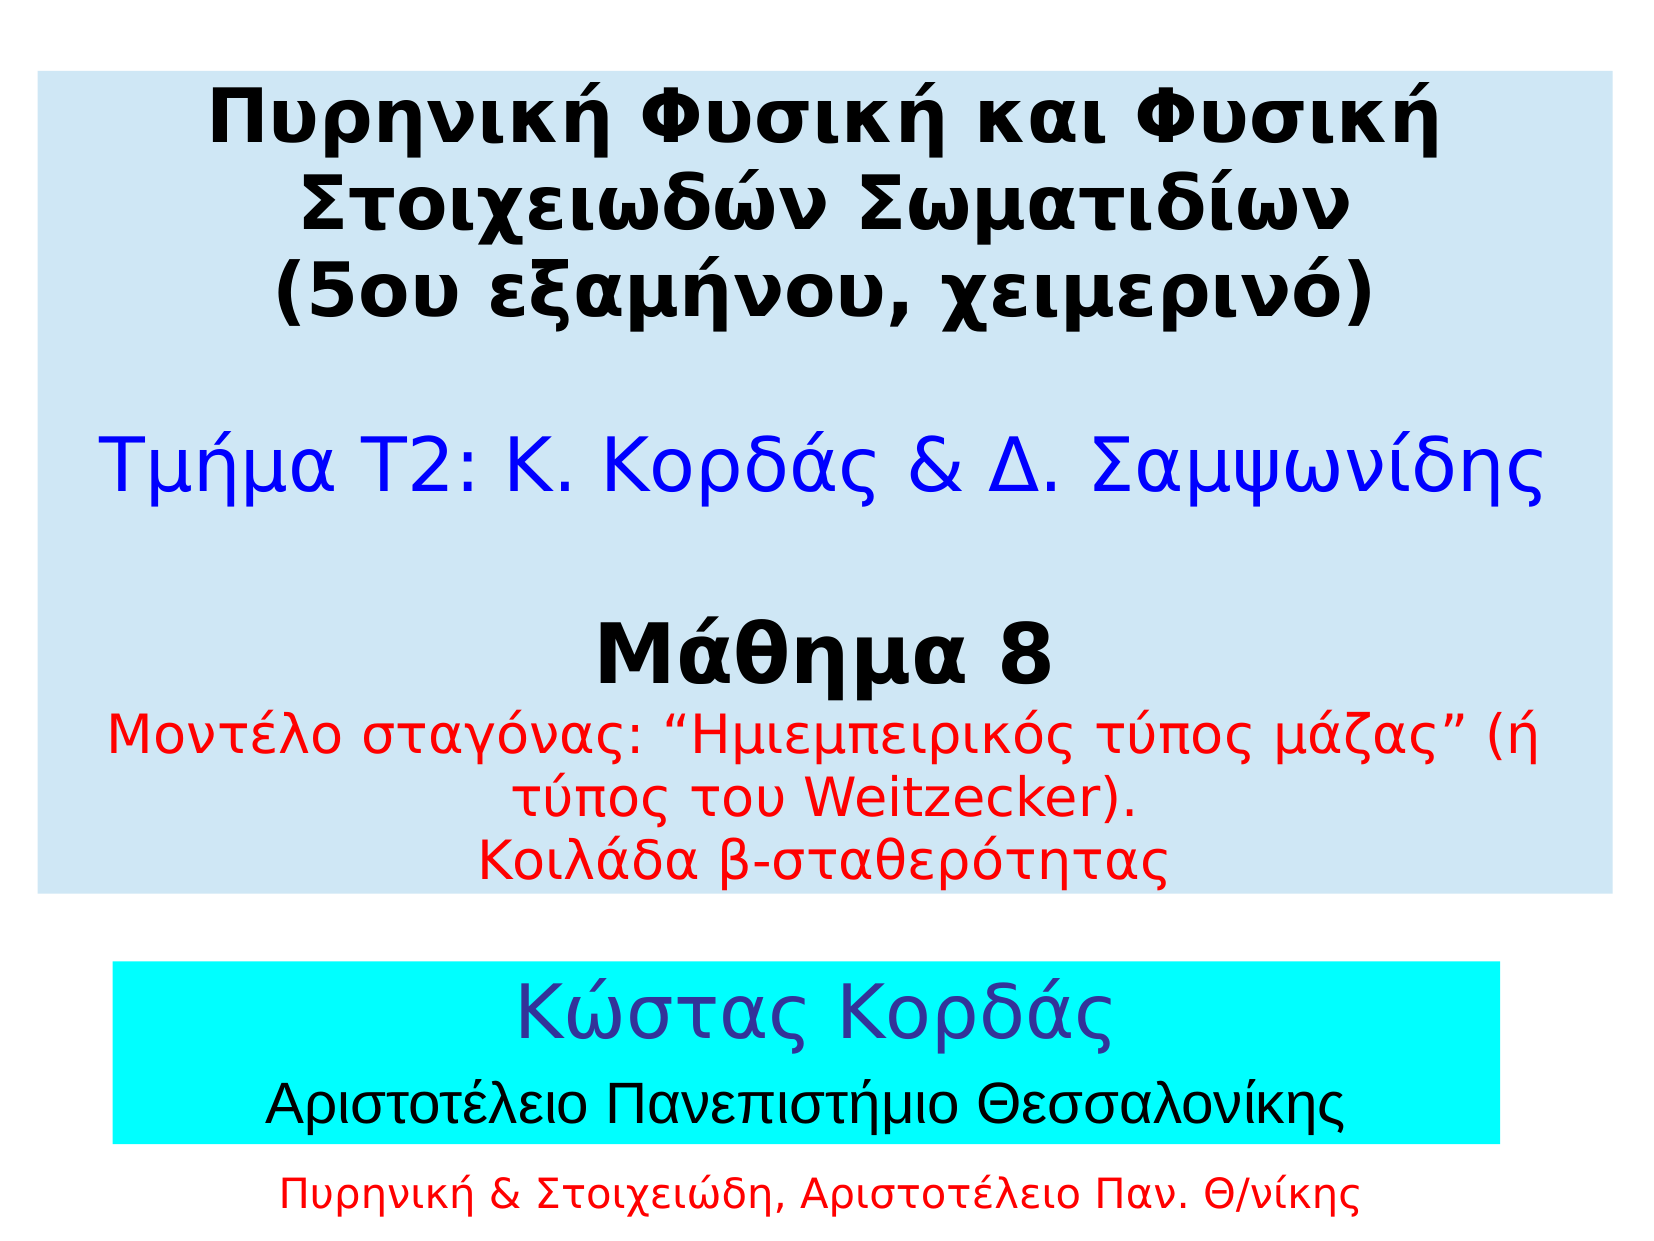

# Πυρηνική Φυσική και Φυσική Στοιχειωδών Σωματιδίων (5ου εξαμήνου, χειμερινό) Τμήμα T2: Κ. Κορδάς & Δ. Σαμψωνίδης Μάθημα 8 Μοντέλο σταγόνας: “Hμιεμπειρικός τύπος μάζας” (ή τύπος του Weitzecker). Κοιλάδα β-σταθερότητας
 Κώστας Κορδάς
Αριστοτέλειο Πανεπιστήμιο Θεσσαλονίκης
Πυρηνική & Στοιχειώδη, Αριστοτέλειο Παν. Θ/νίκης